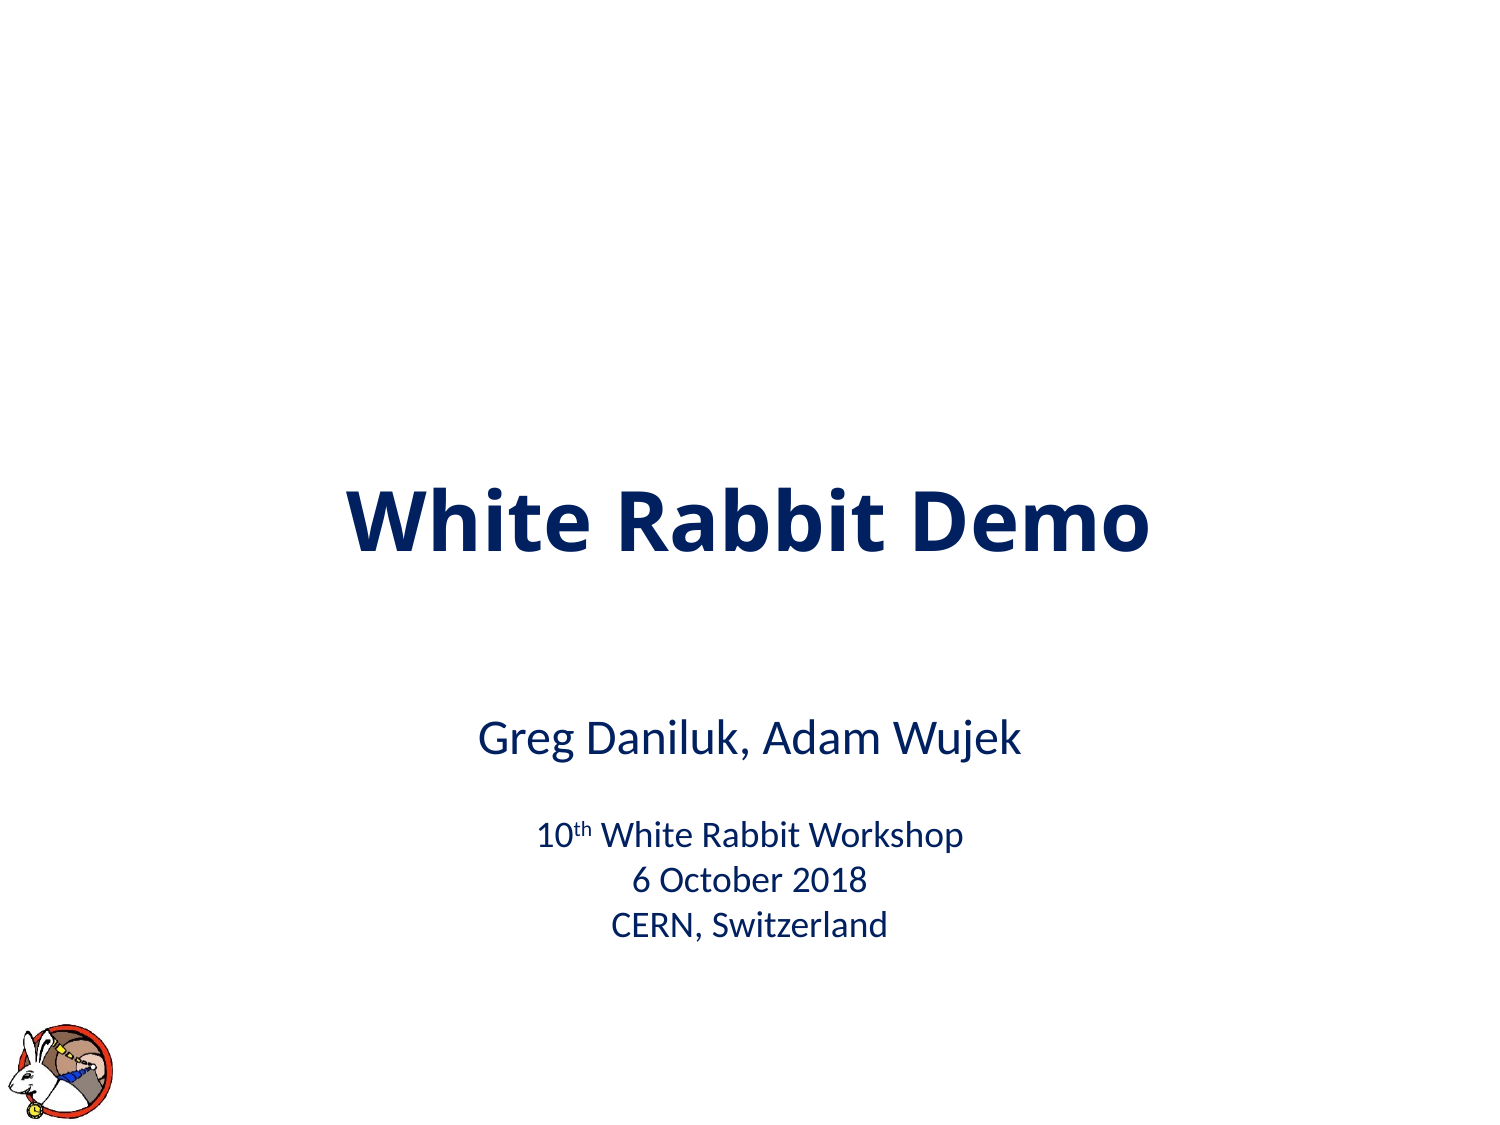

White Rabbit Demo
Greg Daniluk, Adam Wujek
10th White Rabbit Workshop
6 October 2018
CERN, Switzerland